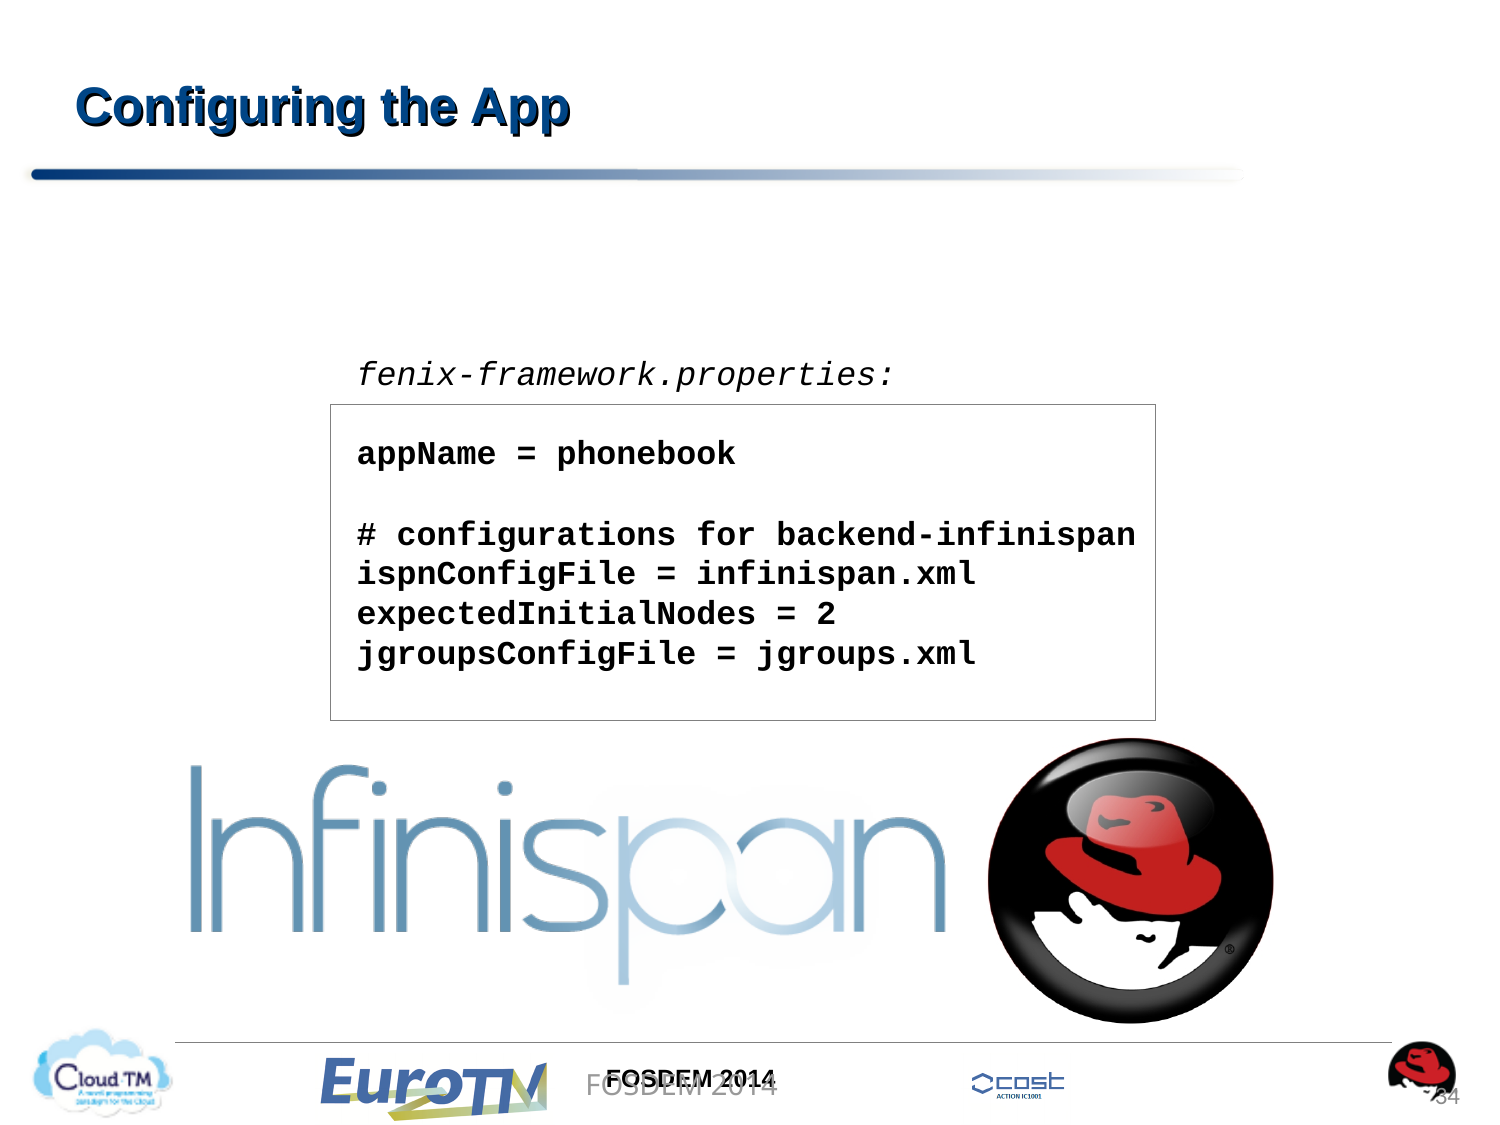

# Configuring the App
fenix-framework.properties:
appName = phonebook
# configurations for backend-infinispan
ispnConfigFile = infinispan.xml
expectedInitialNodes = 2
jgroupsConfigFile = jgroups.xml
FOSDEM 2014